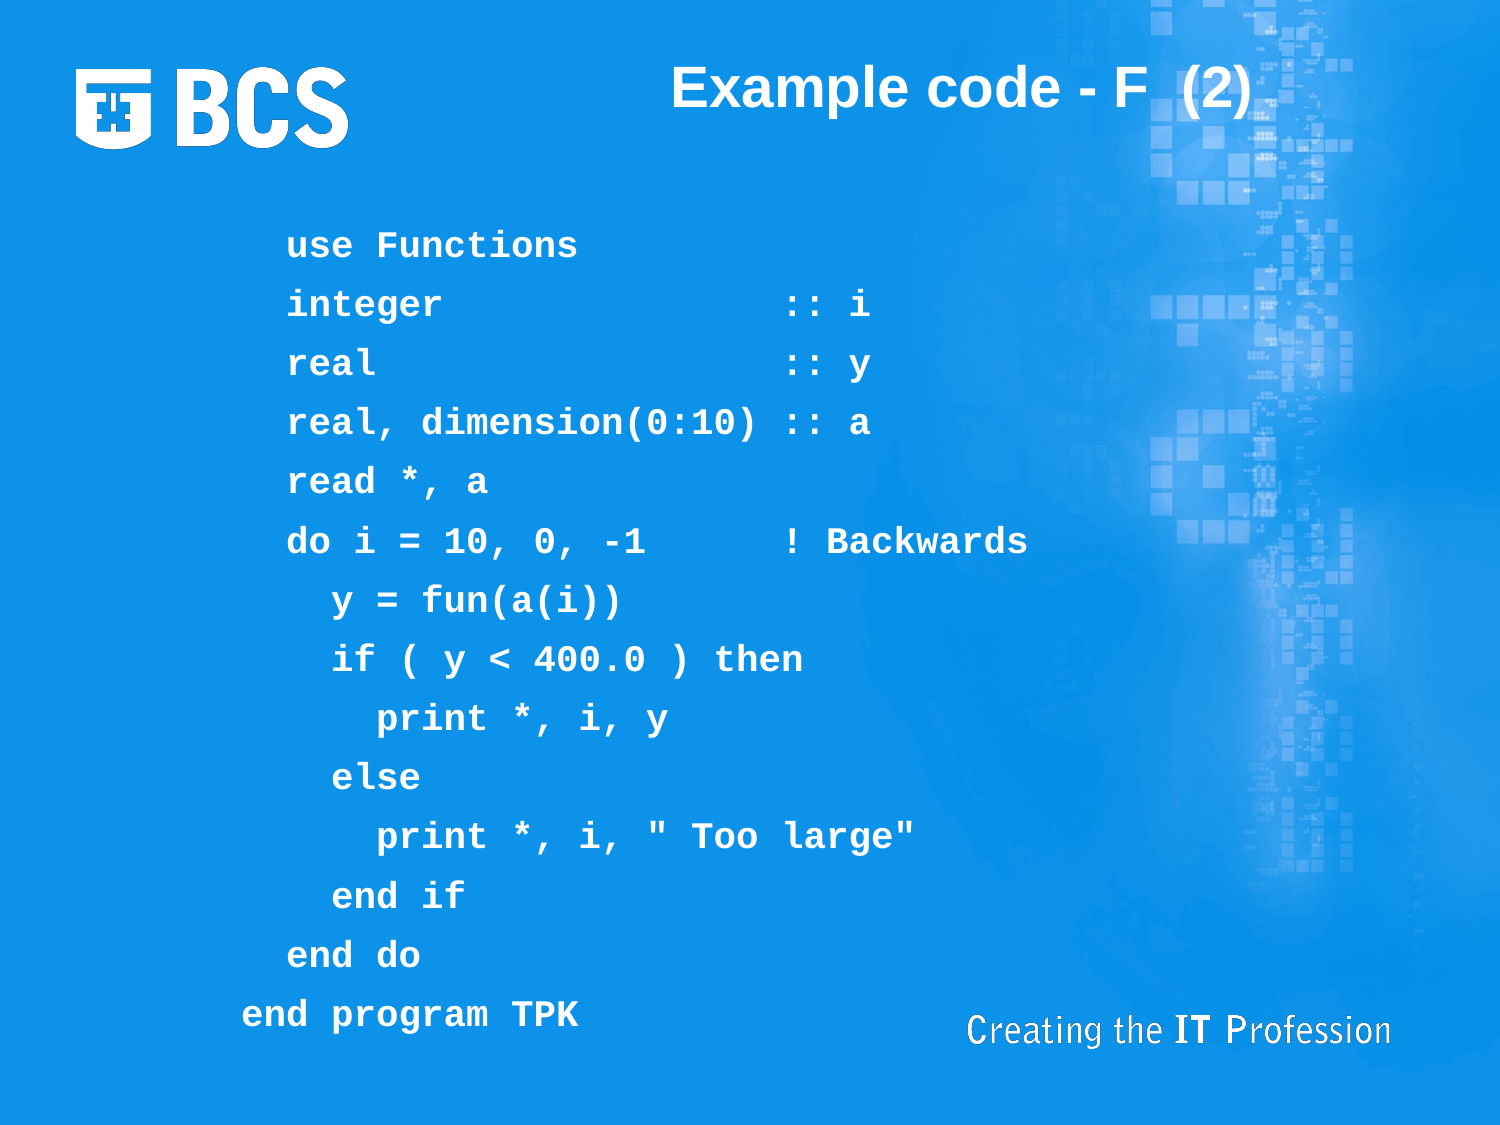

# Example code - F (2)
 use Functions
 integer		 :: i
 real :: y
 real, dimension(0:10) :: a
 read *, a
 do i = 10, 0, -1 ! Backwards
 y = fun(a(i))
 if ( y < 400.0 ) then
 print *, i, y
 else
 print *, i, " Too large"
 end if
 end do
end program TPK